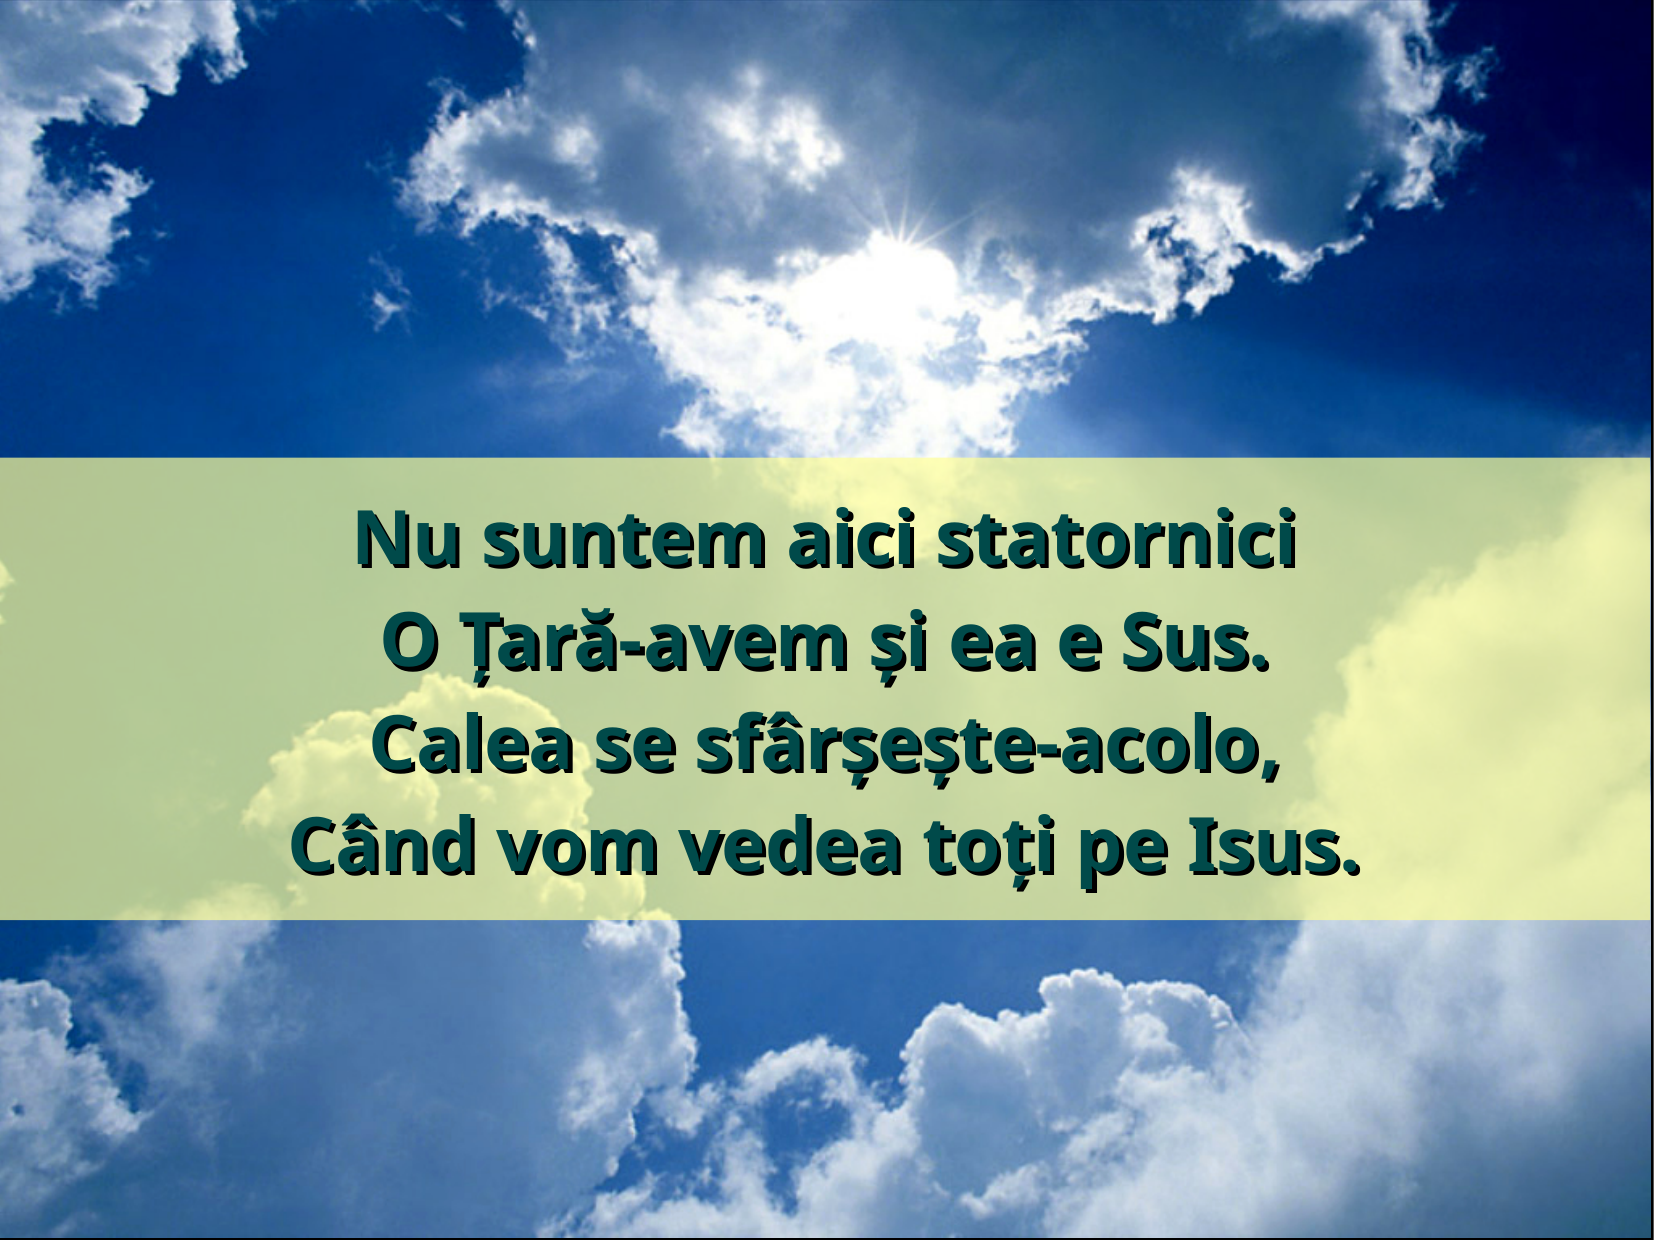

Nu suntem aici statornici
O Ţară-avem şi ea e Sus.
Calea se sfârşeşte-acolo,
Când vom vedea toţi pe Isus.